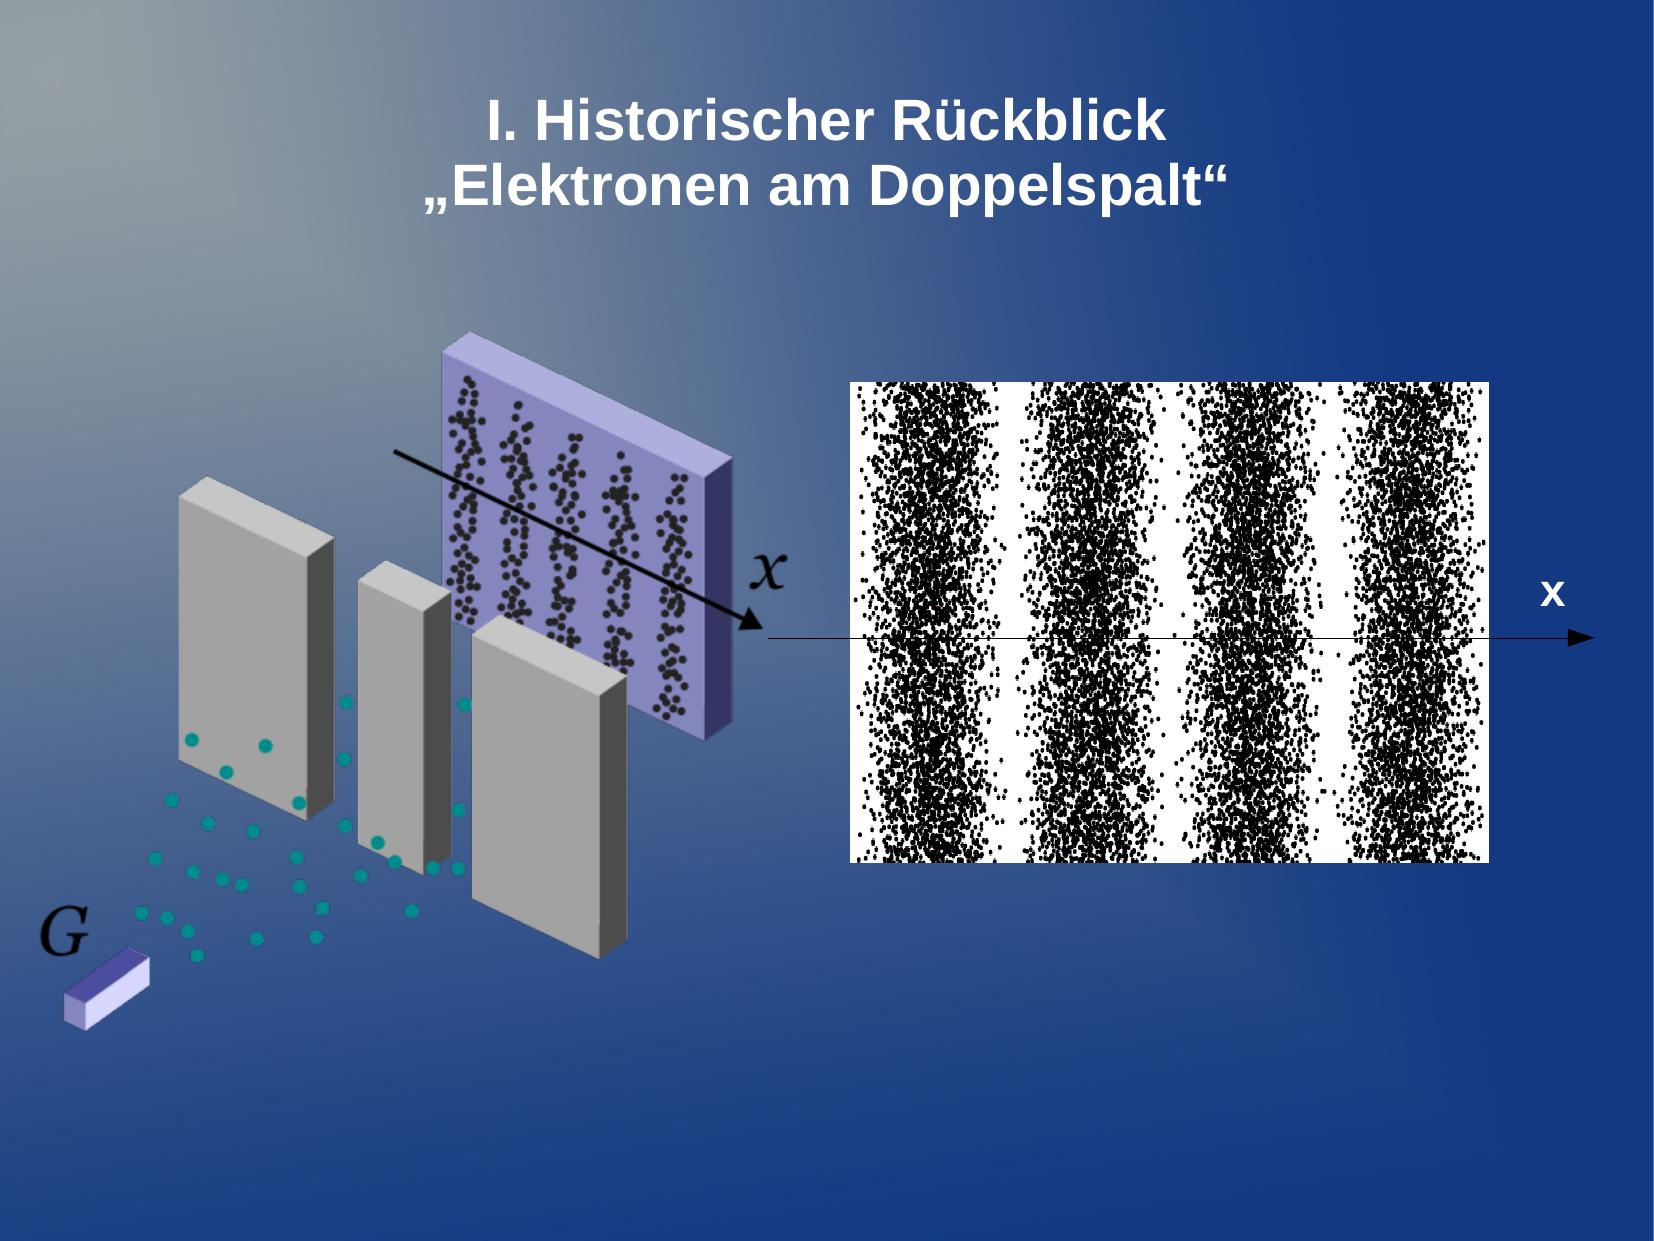

# I. Historischer Rückblick „Elektronen am Doppelspalt“
x